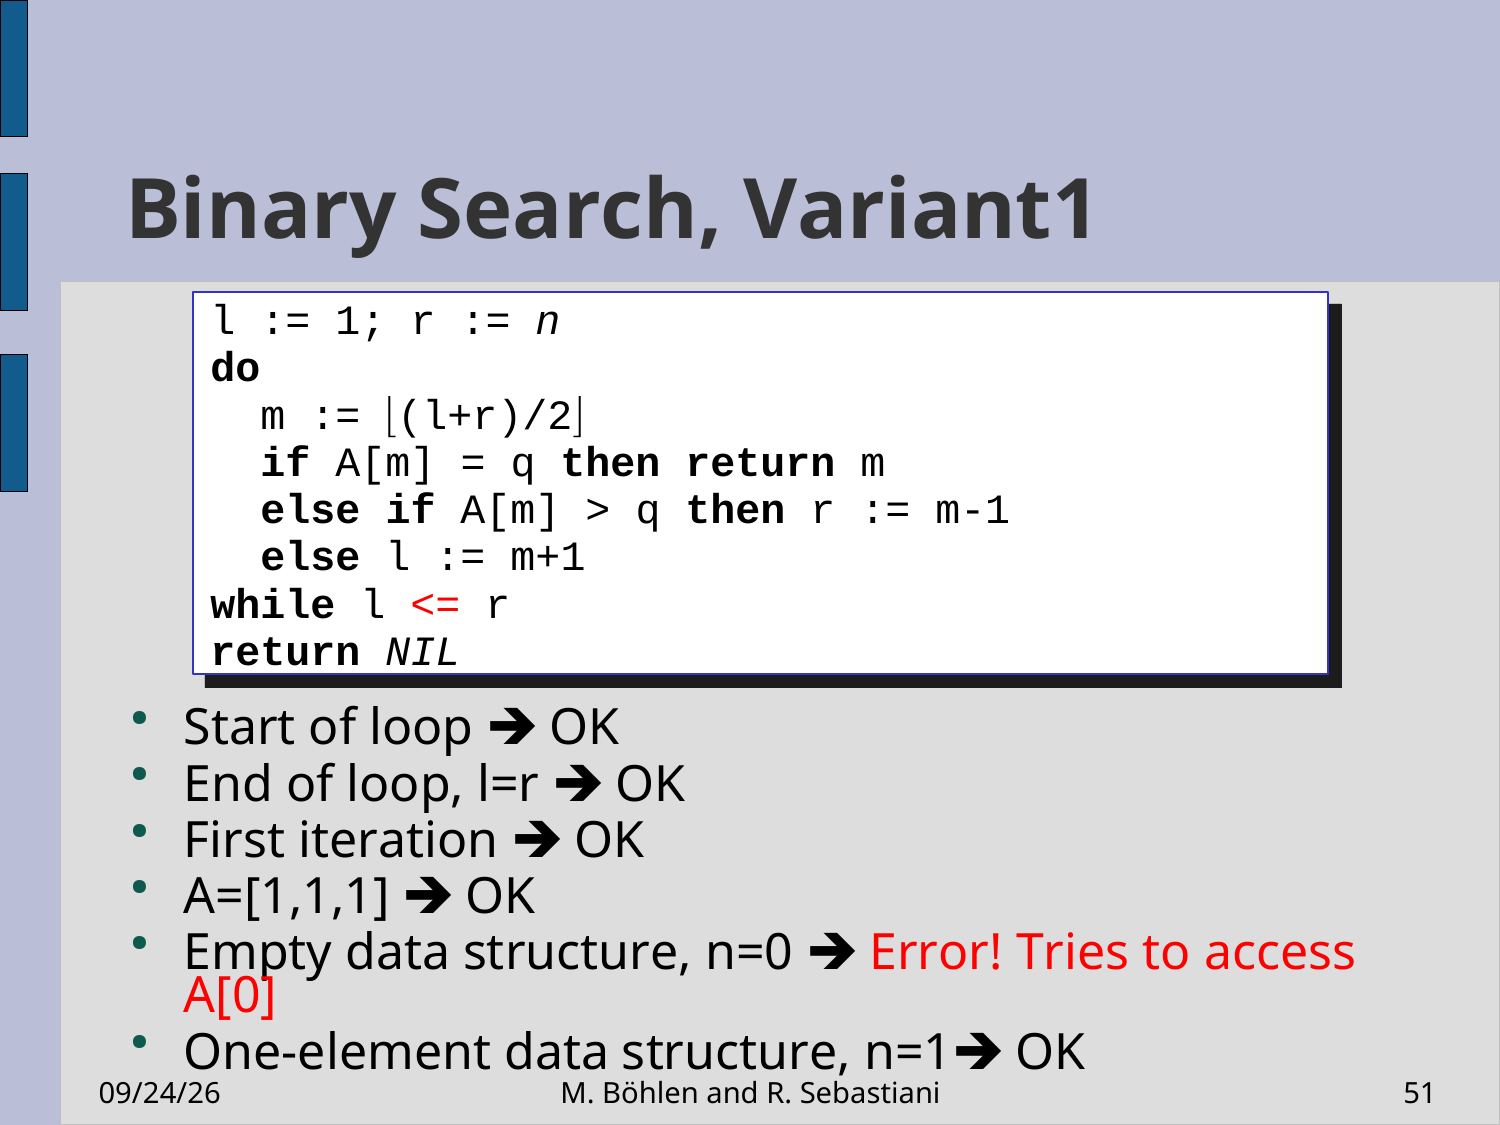

# Binary Search, Variant1
l := 1; r := n
do
 m := ⌊(l+r)/2⌋
 if A[m] = q then return m
 else if A[m] > q then r := m-1
 else l := m+1
while l <= r
return NIL
Start of loop  OK
End of loop, l=r  OK
First iteration  OK
A=[1,1,1]  OK
Empty data structure, n=0  Error! Tries to access A[0]
One-element data structure, n=1 OK
M. Böhlen and R. Sebastiani
51